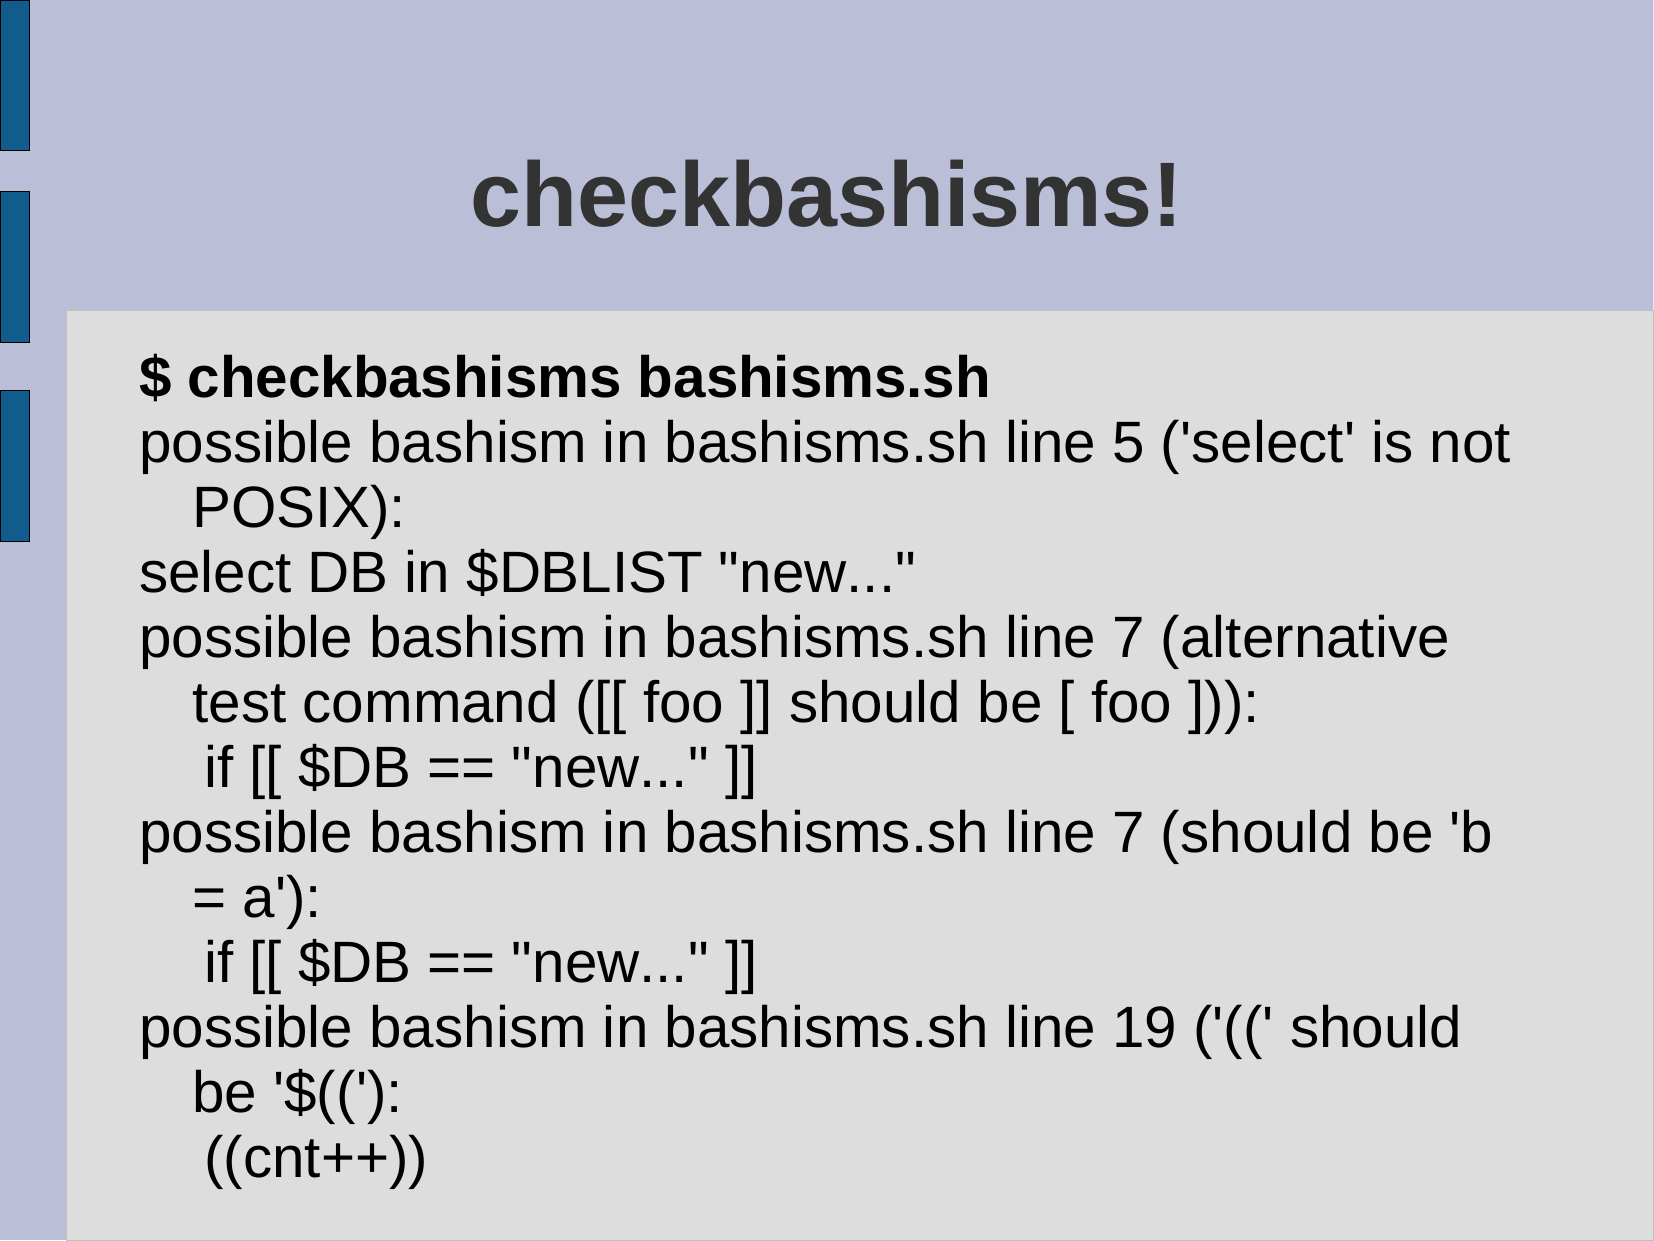

# checkbashisms!
$ checkbashisms bashisms.sh
possible bashism in bashisms.sh line 5 ('select' is not POSIX):
select DB in $DBLIST "new..."
possible bashism in bashisms.sh line 7 (alternative test command ([[ foo ]] should be [ foo ])):
 if [[ $DB == "new..." ]]
possible bashism in bashisms.sh line 7 (should be 'b = a'):
 if [[ $DB == "new..." ]]
possible bashism in bashisms.sh line 19 ('((' should be '$(('):
 ((cnt++))